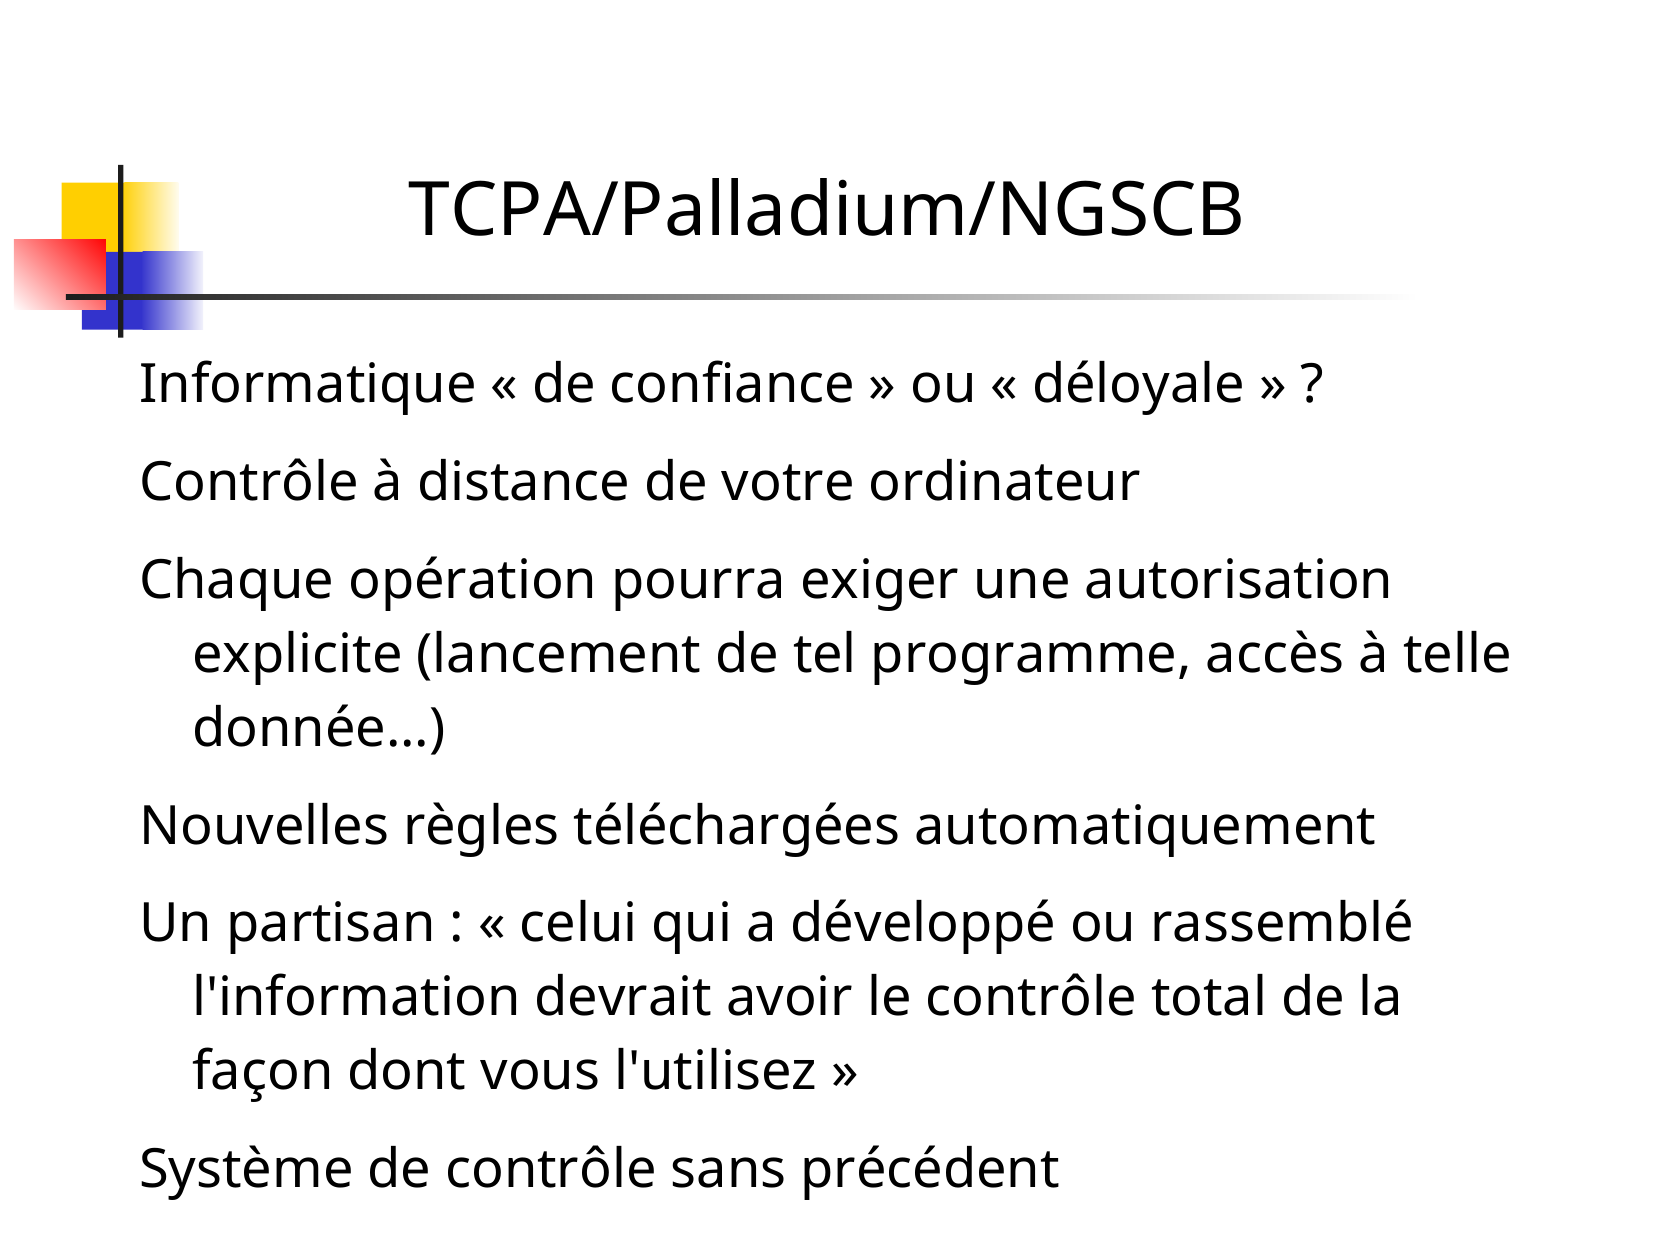

# TCPA/Palladium/NGSCB
Informatique « de confiance » ou « déloyale » ?
Contrôle à distance de votre ordinateur
Chaque opération pourra exiger une autorisation explicite (lancement de tel programme, accès à telle donnée...)
Nouvelles règles téléchargées automatiquement
Un partisan : « celui qui a développé ou rassemblé l'information devrait avoir le contrôle total de la façon dont vous l'utilisez »
Système de contrôle sans précédent